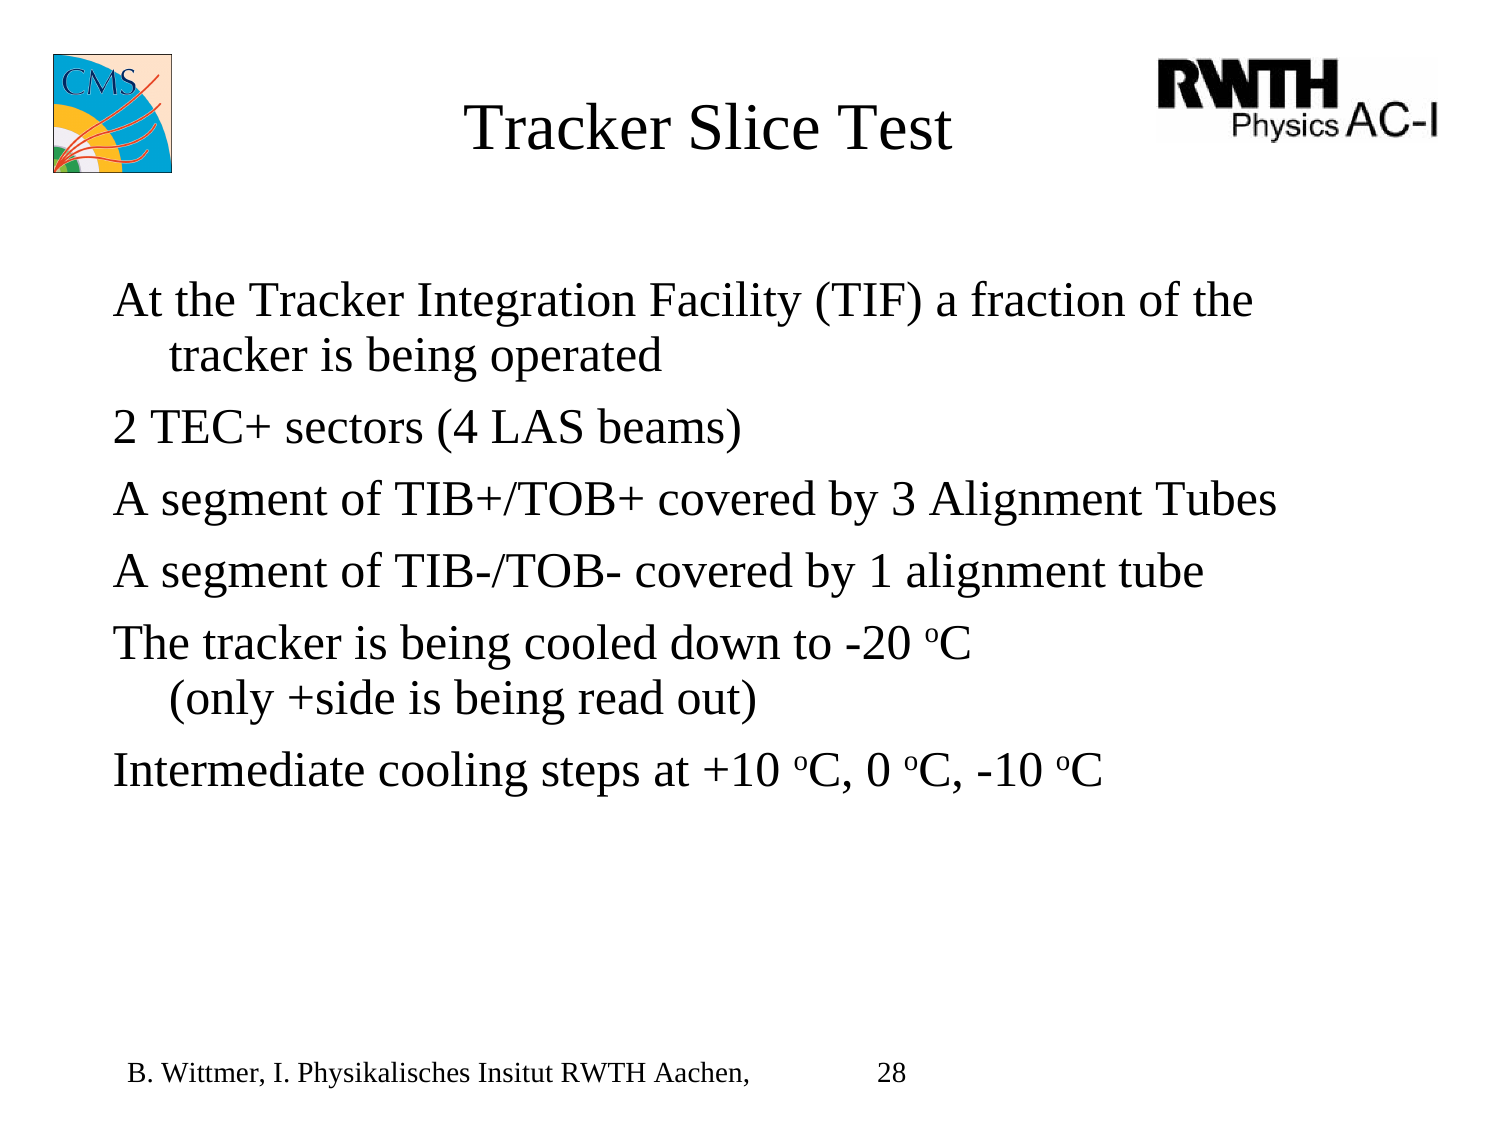

# Tracker Slice Test
At the Tracker Integration Facility (TIF) a fraction of the tracker is being operated
2 TEC+ sectors (4 LAS beams)
A segment of TIB+/TOB+ covered by 3 Alignment Tubes
A segment of TIB-/TOB- covered by 1 alignment tube
The tracker is being cooled down to -20 oC
(only +side is being read out)
Intermediate cooling steps at +10 oC, 0 oC, -10 oC